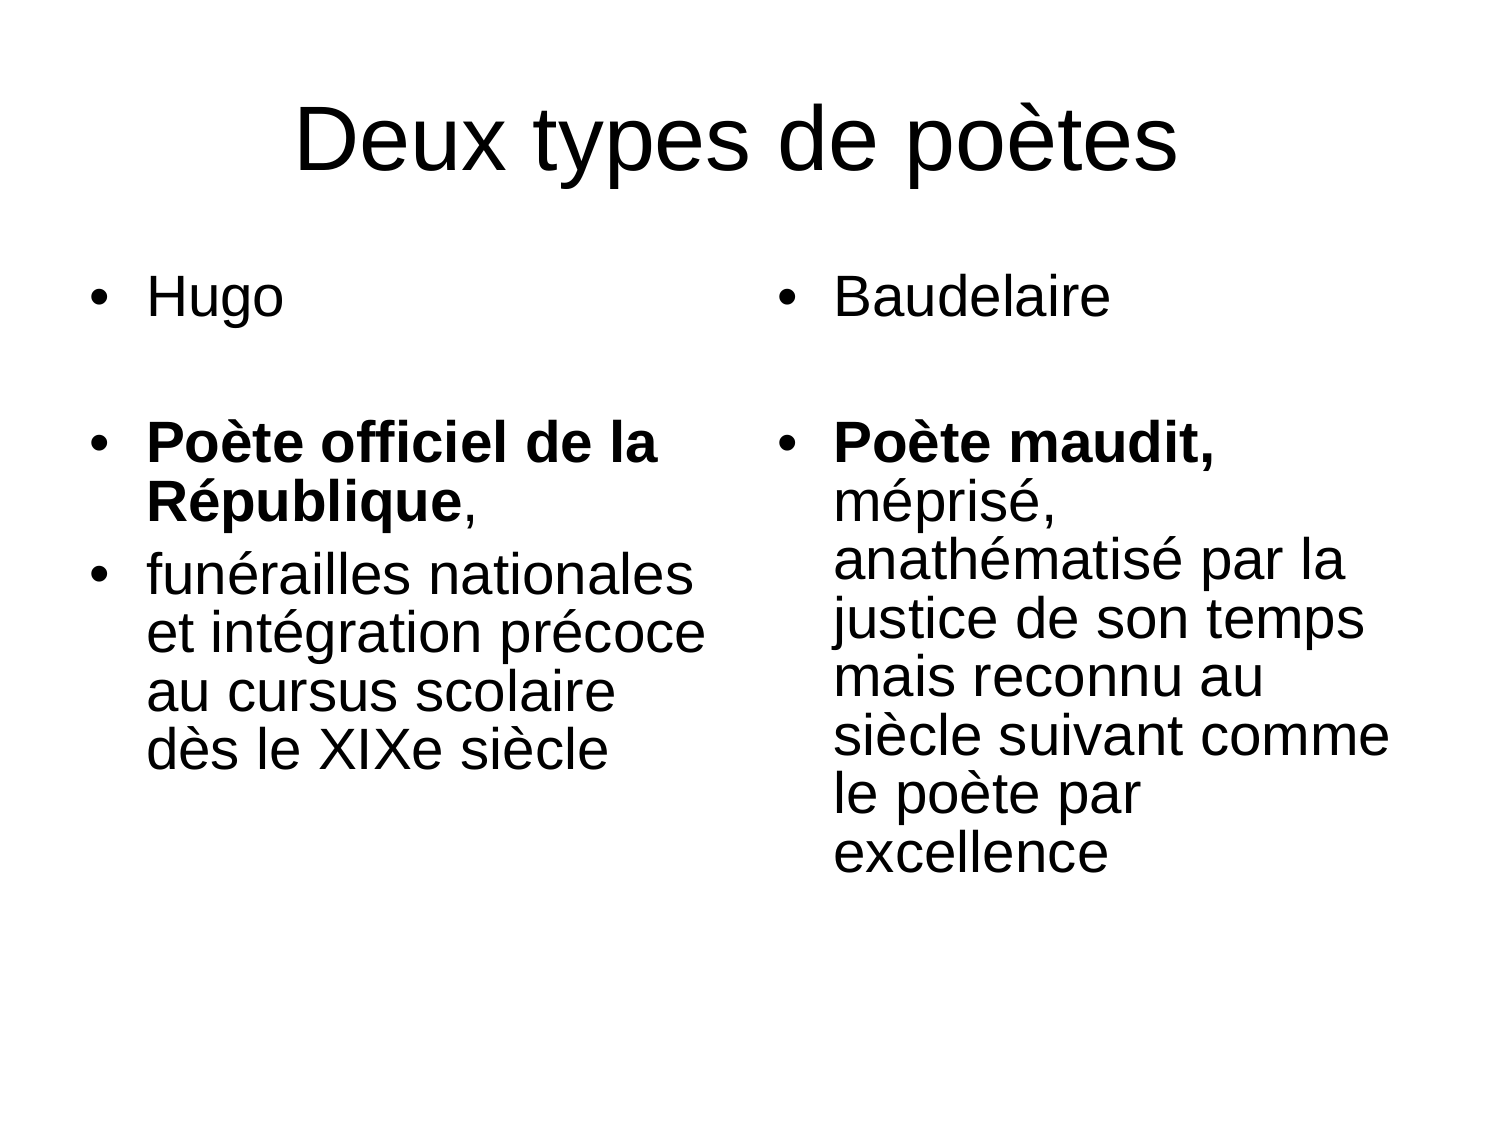

# Deux types de poètes
Hugo
Poète officiel de la République,
funérailles nationales et intégration précoce au cursus scolaire dès le XIXe siècle
Baudelaire
Poète maudit, méprisé, anathématisé par la justice de son temps mais reconnu au siècle suivant comme le poète par excellence